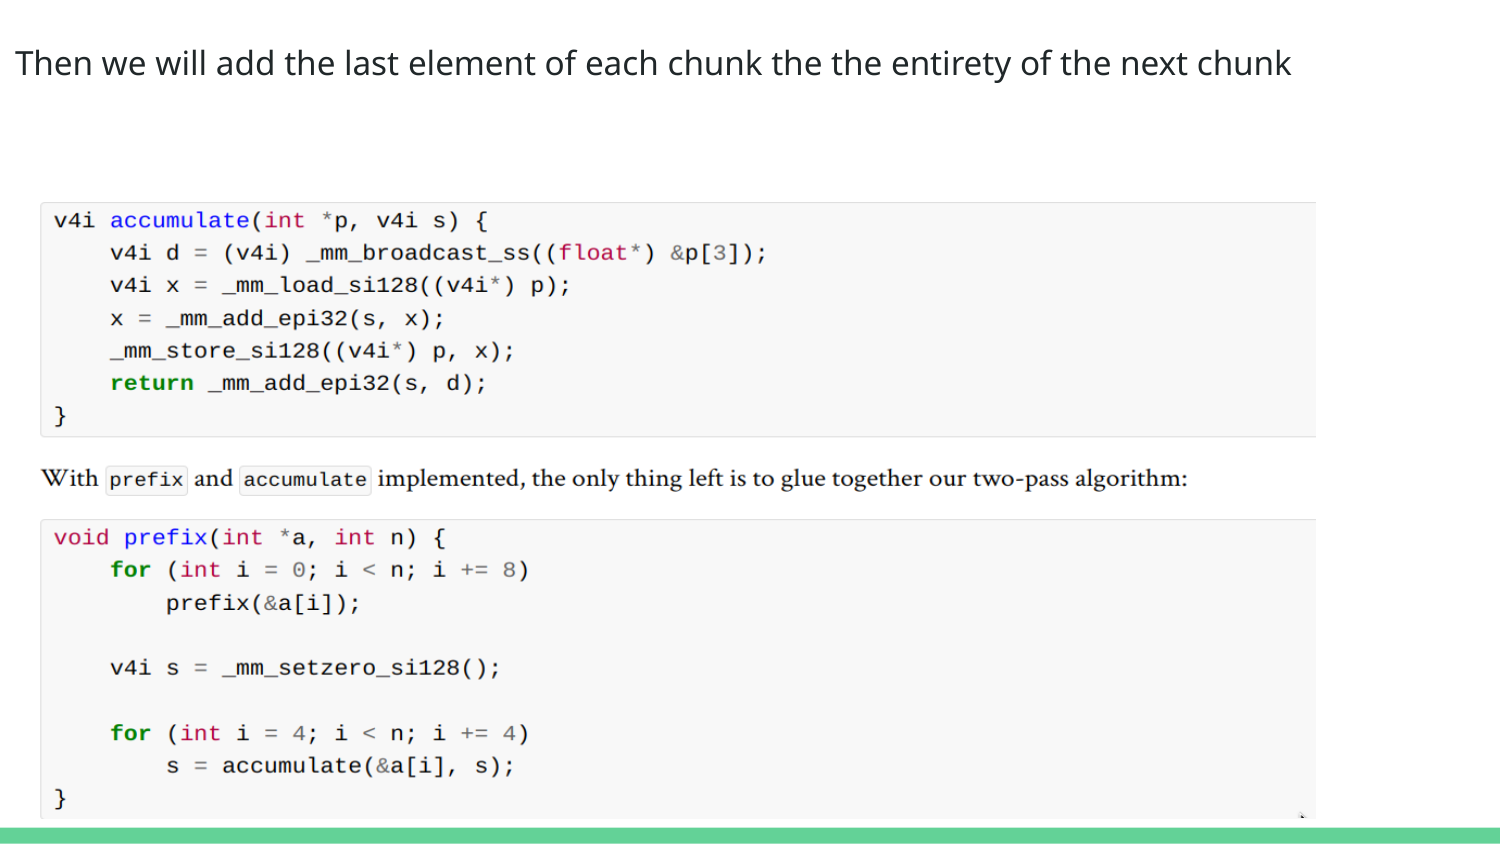

# Then we will add the last element of each chunk the the entirety of the next chunk